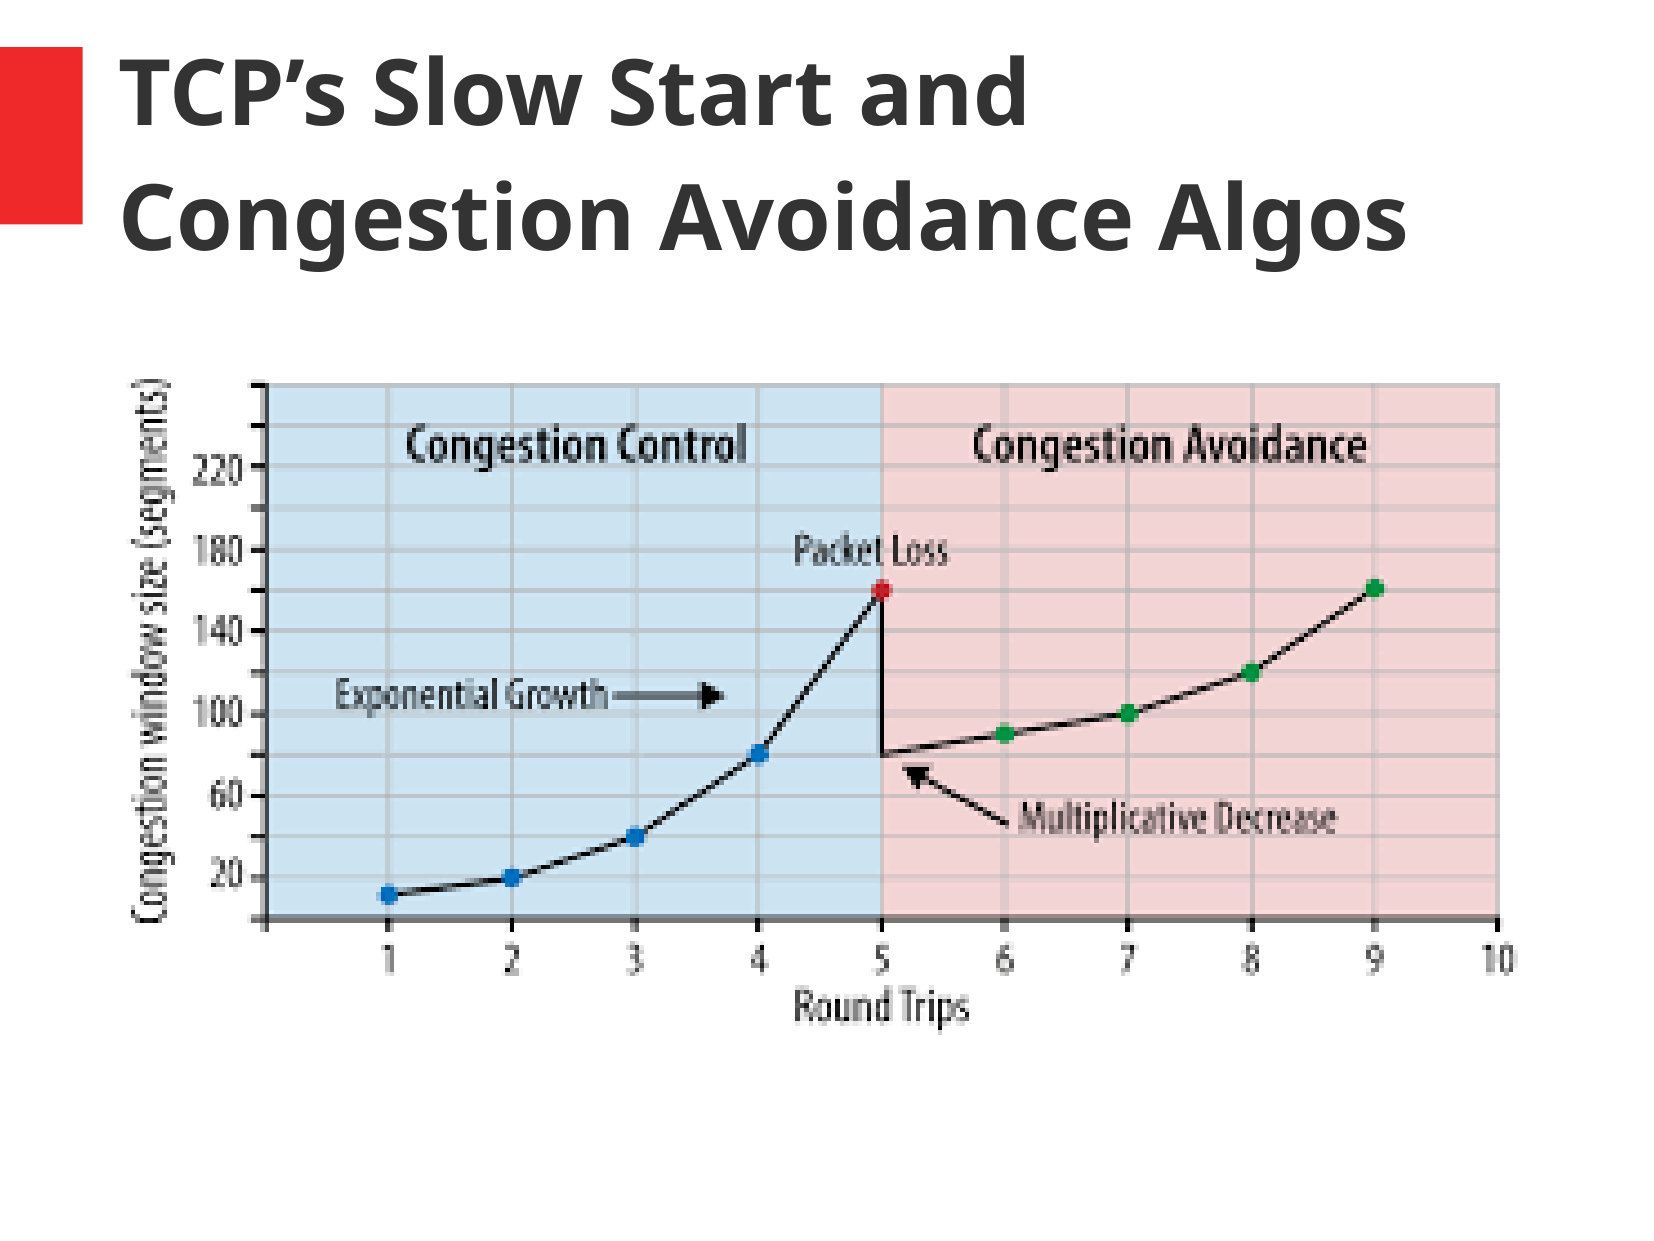

# TCP’s Slow Start and Congestion Avoidance Algos